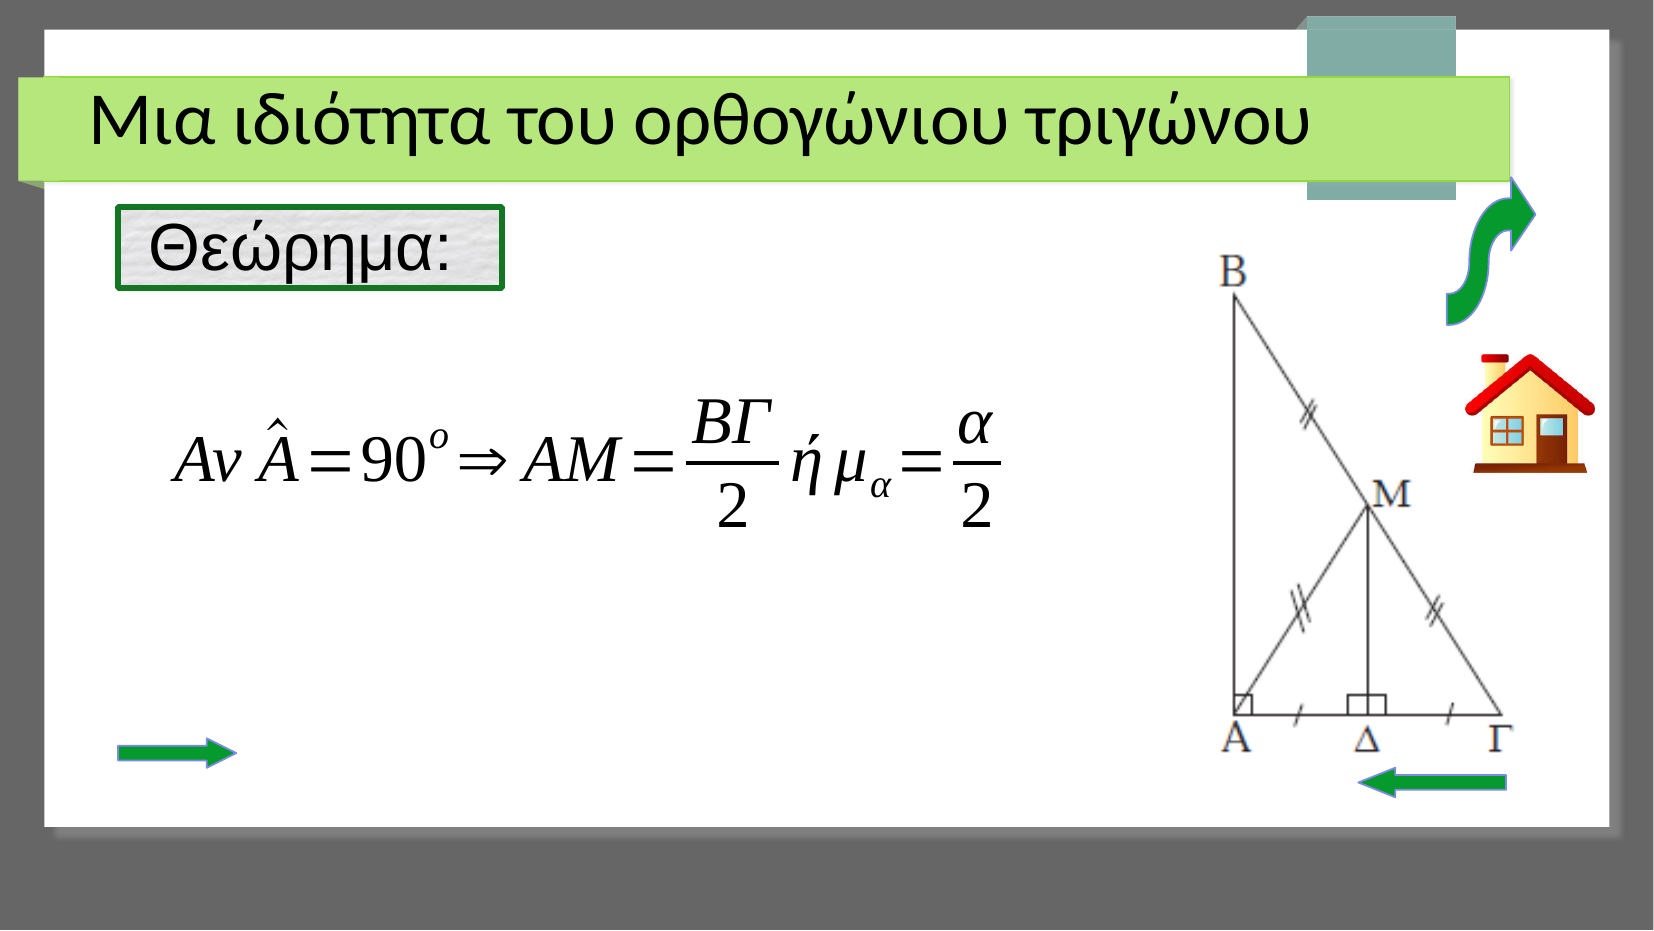

# Μια ιδιότητα του ορθογώνιου τριγώνου
Θεώρημα: